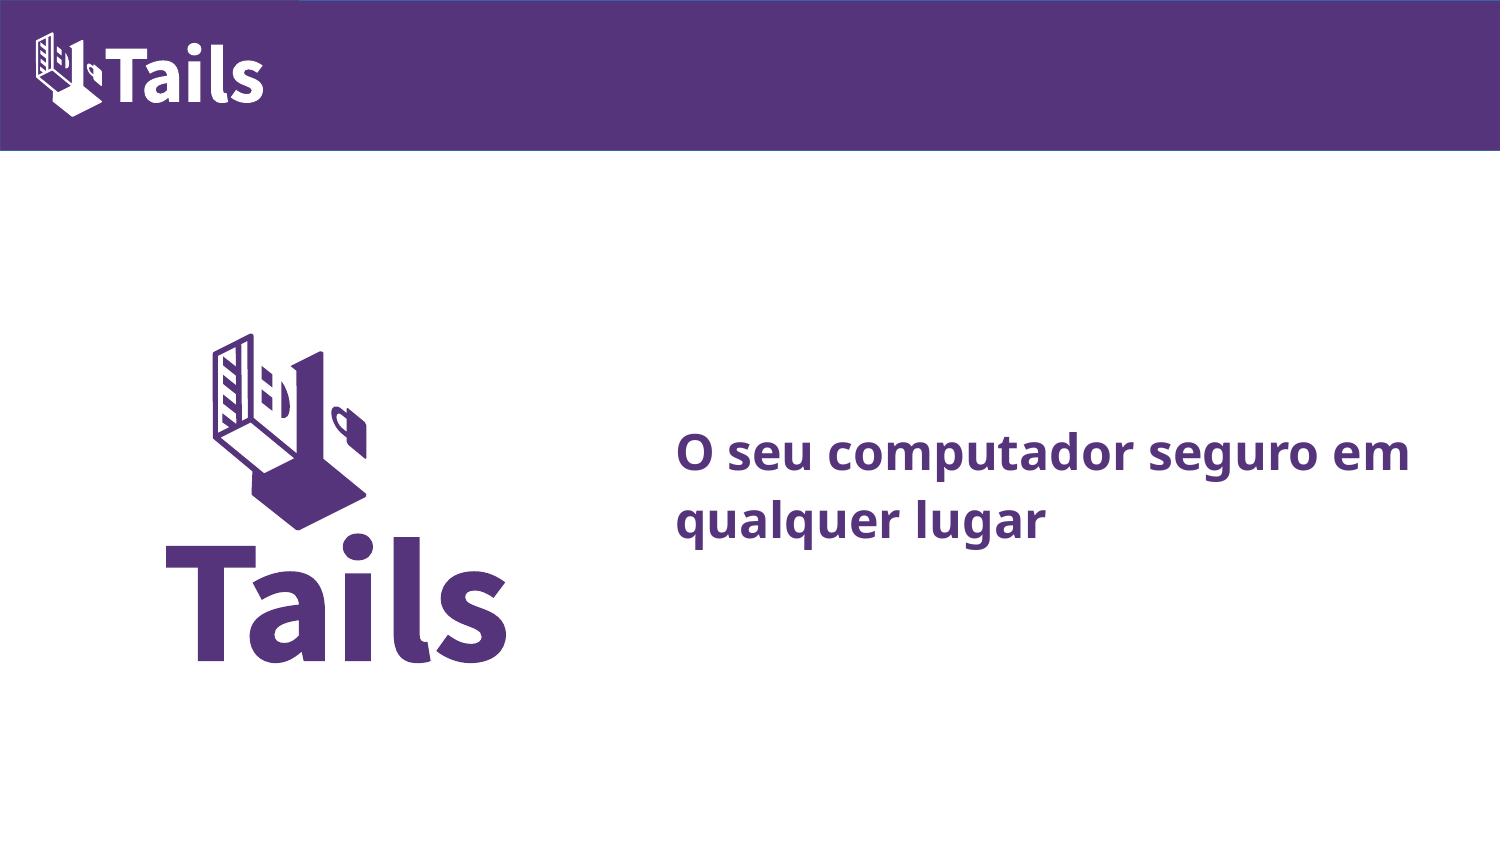

# O seu computador seguro em qualquer lugar